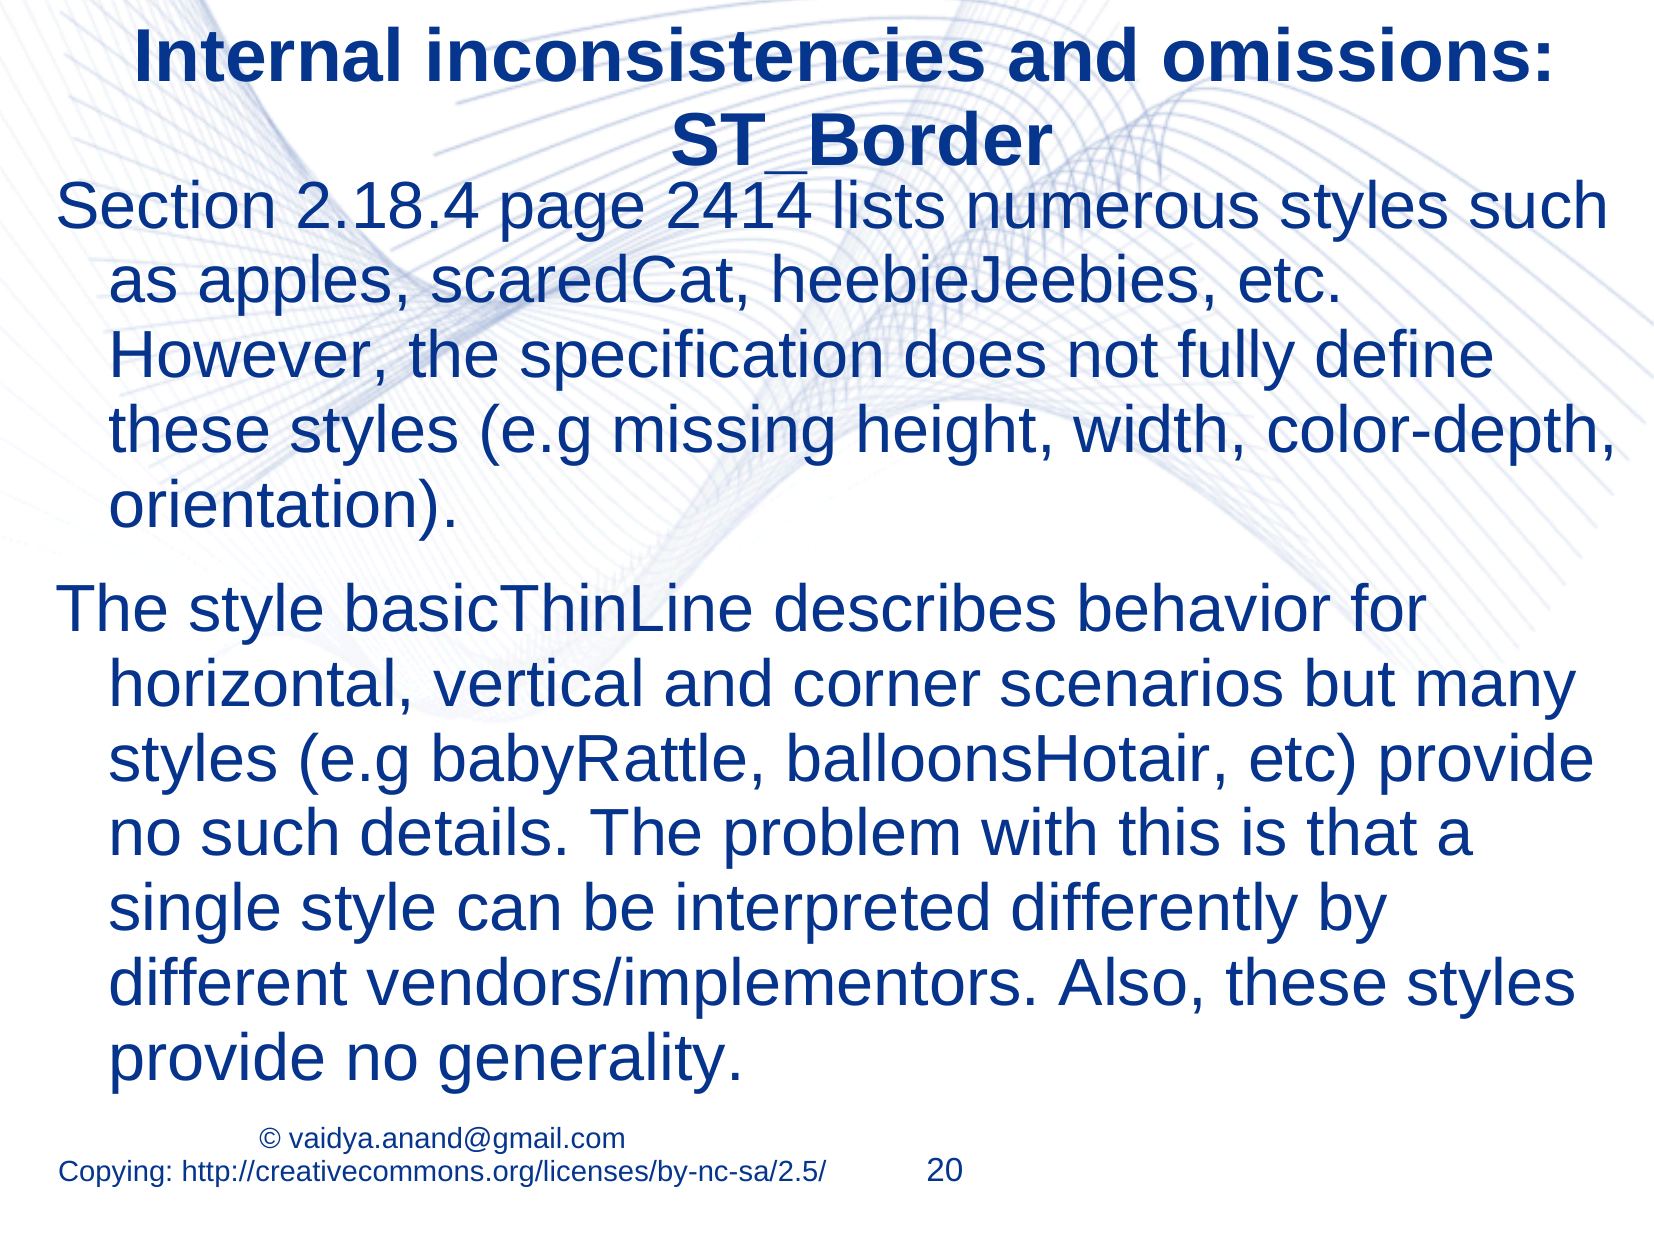

# Internal inconsistencies and omissions: ST_Border
Section 2.18.4 page 2414 lists numerous styles such as apples, scaredCat, heebieJeebies, etc. However, the specification does not fully define these styles (e.g missing height, width, color-depth, orientation).
The style basicThinLine describes behavior for horizontal, vertical and corner scenarios but many styles (e.g babyRattle, balloonsHotair, etc) provide no such details. The problem with this is that a single style can be interpreted differently by different vendors/implementors. Also, these styles provide no generality.
http://www.broffice.org
20